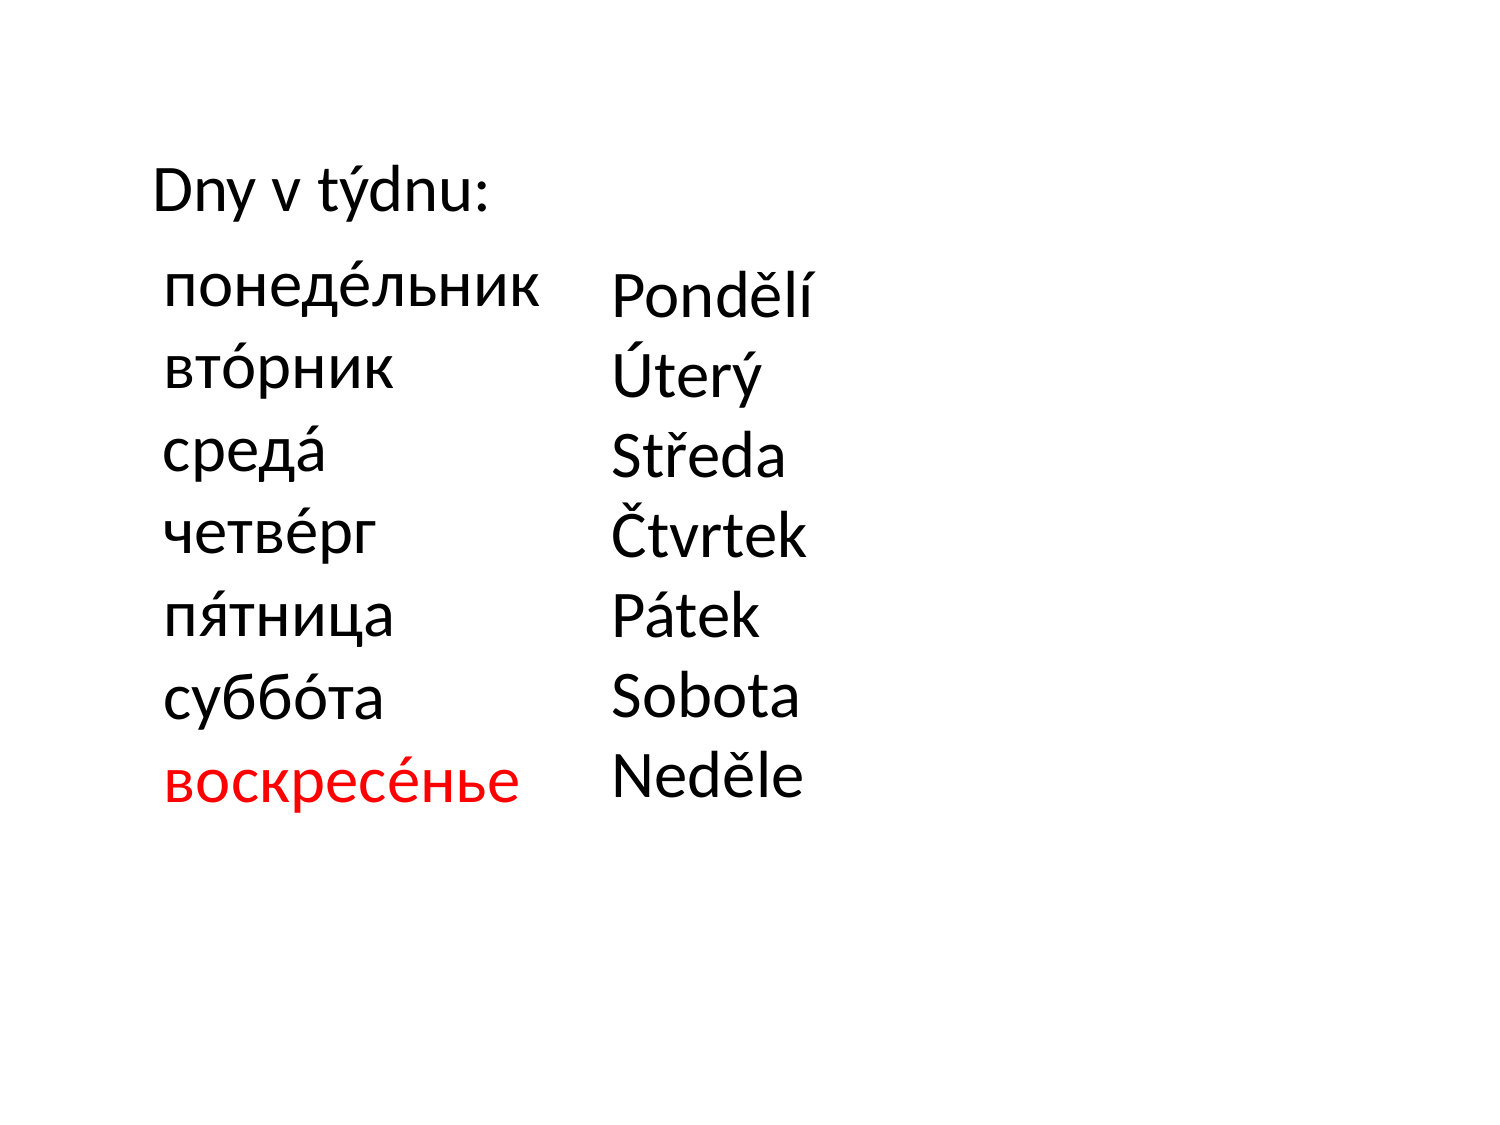

Dny v týdnu:
понедéльник
Pondělí
Úterý
Středa
Čtvrtek
Pátek
Sobota
Neděle
втóрник
средá
четвéрг
пятница
´
суббóта
воскресéнье